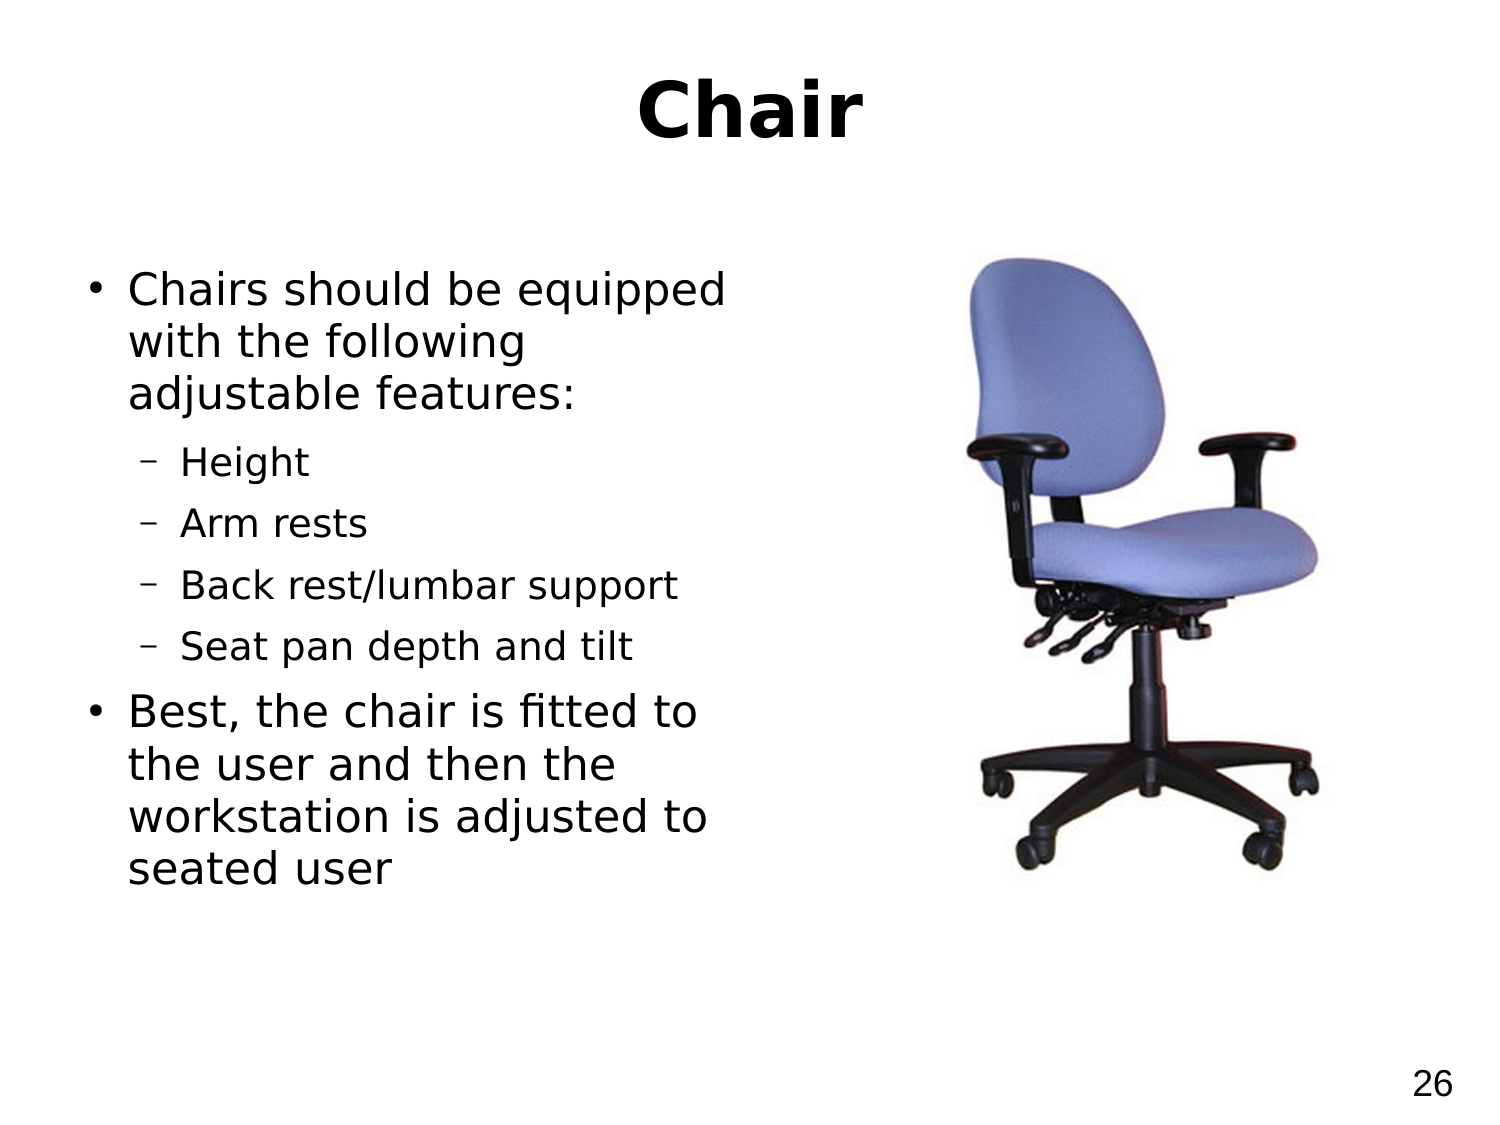

Chair
# Chairs should be equipped with the following adjustable features:
Height
Arm rests
Back rest/lumbar support
Seat pan depth and tilt
Best, the chair is fitted to the user and then the workstation is adjusted to seated user